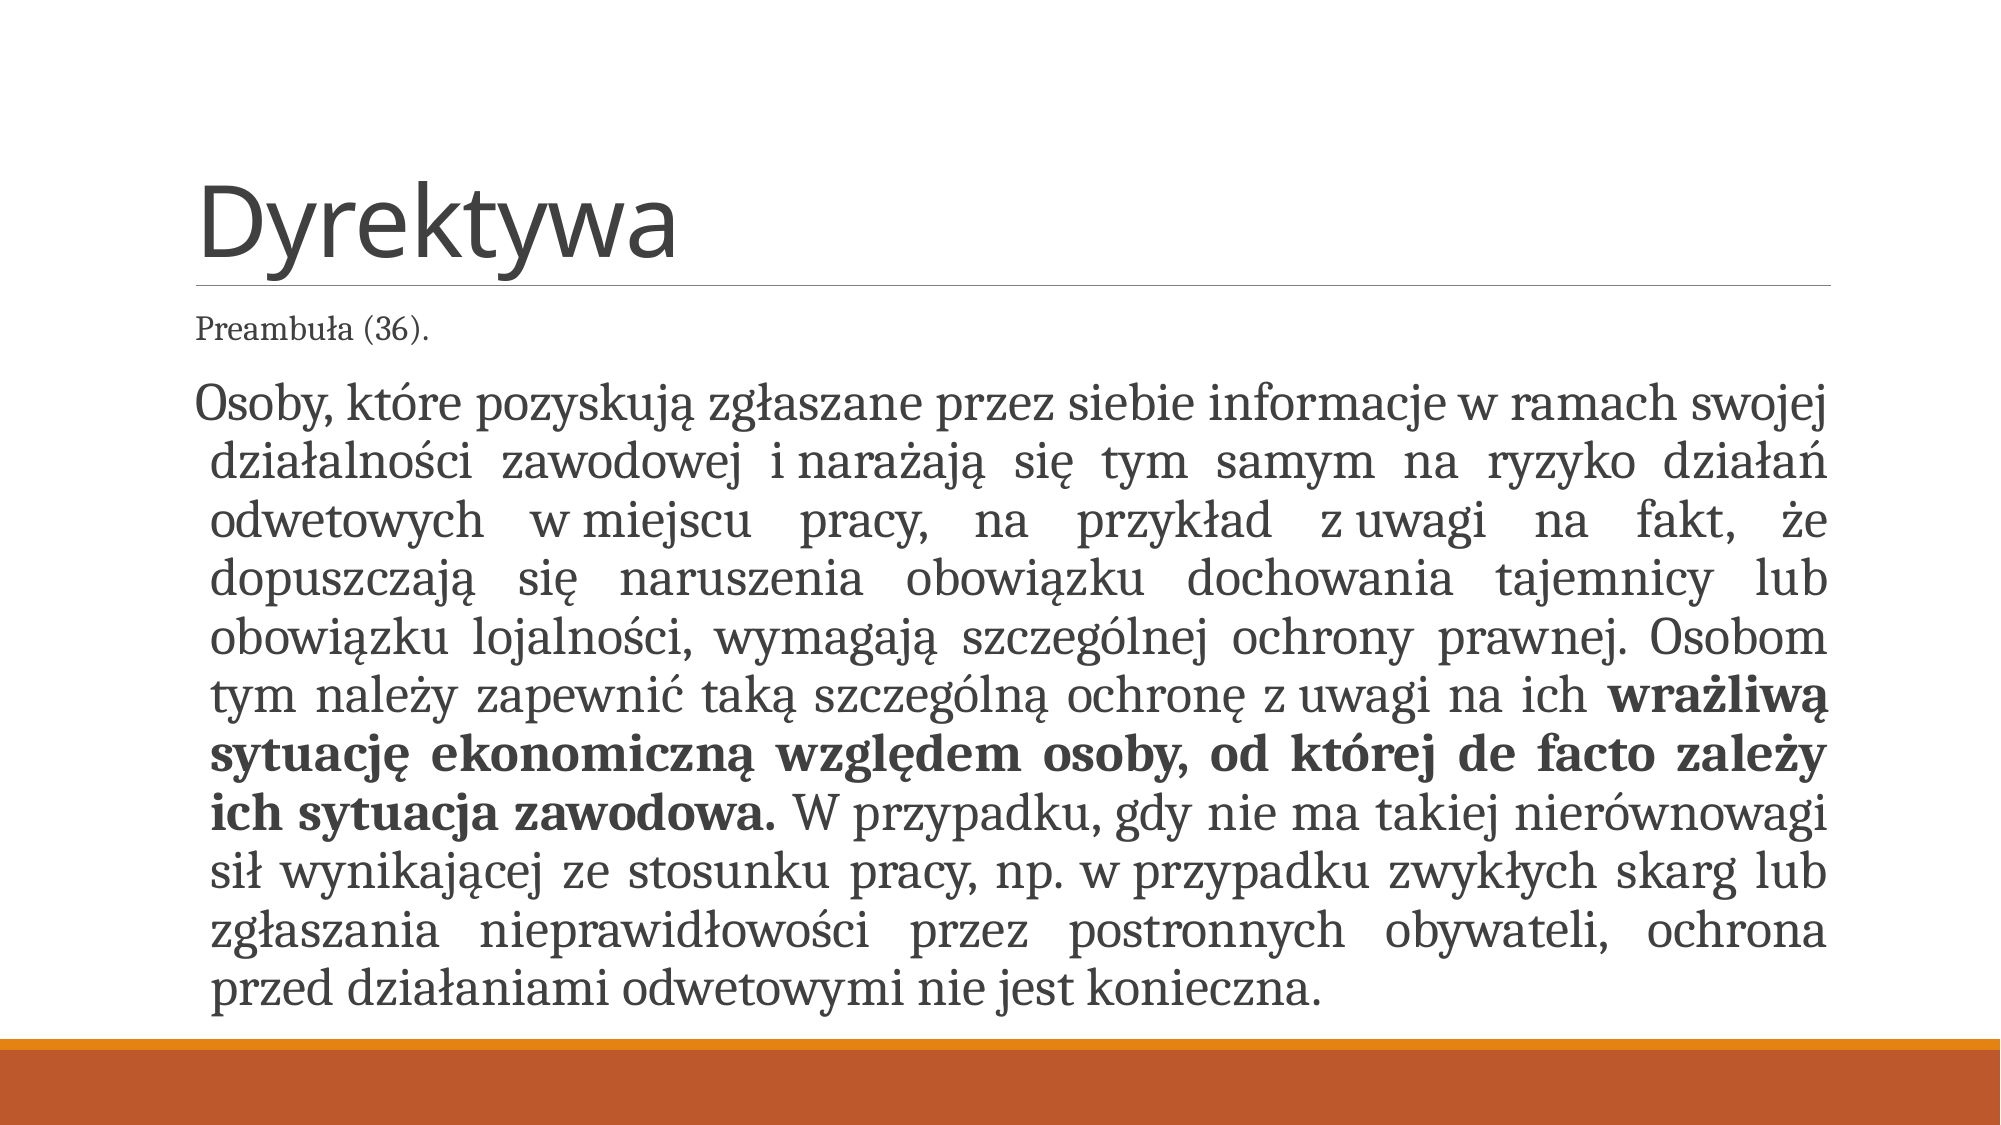

# Dyrektywa
Preambuła (36).
Osoby, które pozyskują zgłaszane przez siebie informacje w ramach swojej działalności zawodowej i narażają się tym samym na ryzyko działań odwetowych w miejscu pracy, na przykład z uwagi na fakt, że dopuszczają się naruszenia obowiązku dochowania tajemnicy lub obowiązku lojalności, wymagają szczególnej ochrony prawnej. Osobom tym należy zapewnić taką szczególną ochronę z uwagi na ich wrażliwą sytuację ekonomiczną względem osoby, od której de facto zależy ich sytuacja zawodowa. W przypadku, gdy nie ma takiej nierównowagi sił wynikającej ze stosunku pracy, np. w przypadku zwykłych skarg lub zgłaszania nieprawidłowości przez postronnych obywateli, ochrona przed działaniami odwetowymi nie jest konieczna.